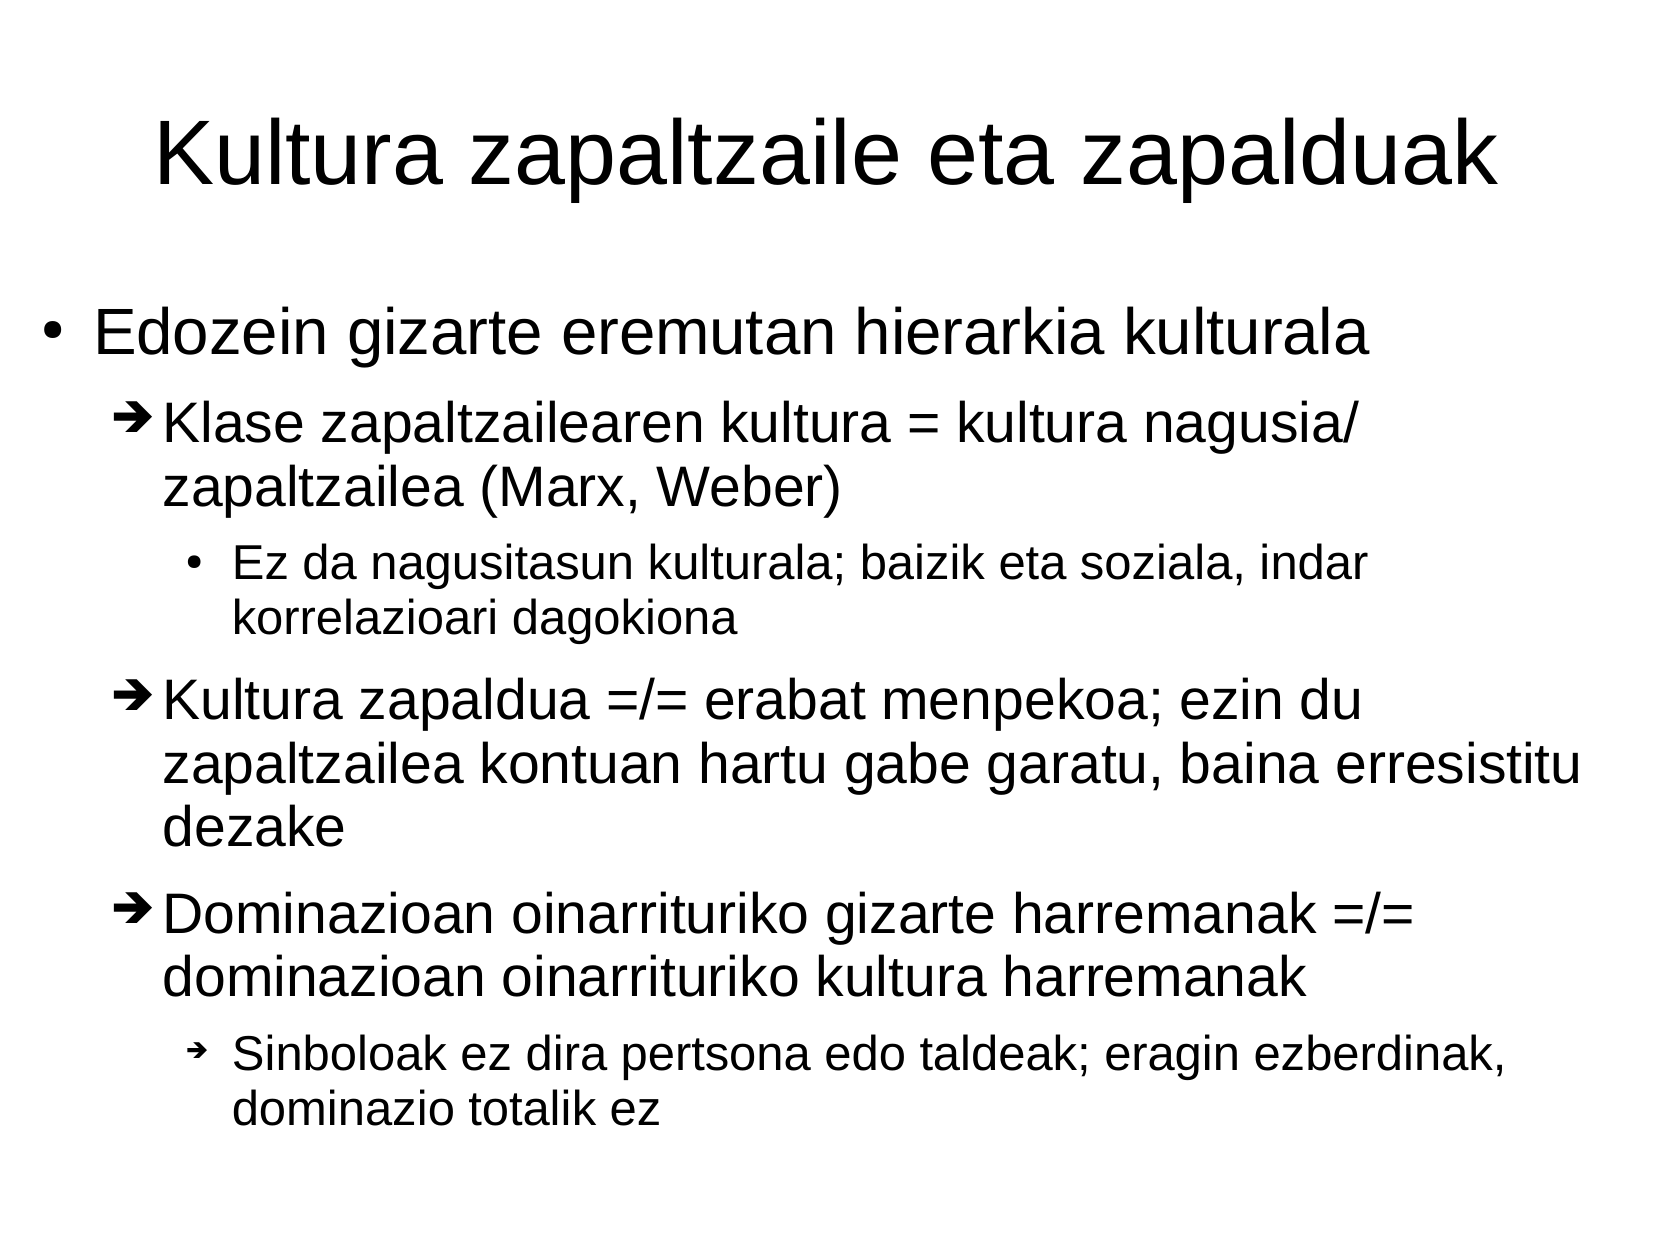

# Kultura zapaltzaile eta zapalduak
Edozein gizarte eremutan hierarkia kulturala
Klase zapaltzailearen kultura = kultura nagusia/ zapaltzailea (Marx, Weber)
Ez da nagusitasun kulturala; baizik eta soziala, indar korrelazioari dagokiona
Kultura zapaldua =/= erabat menpekoa; ezin du zapaltzailea kontuan hartu gabe garatu, baina erresistitu dezake
Dominazioan oinarrituriko gizarte harremanak =/= dominazioan oinarrituriko kultura harremanak
Sinboloak ez dira pertsona edo taldeak; eragin ezberdinak, dominazio totalik ez